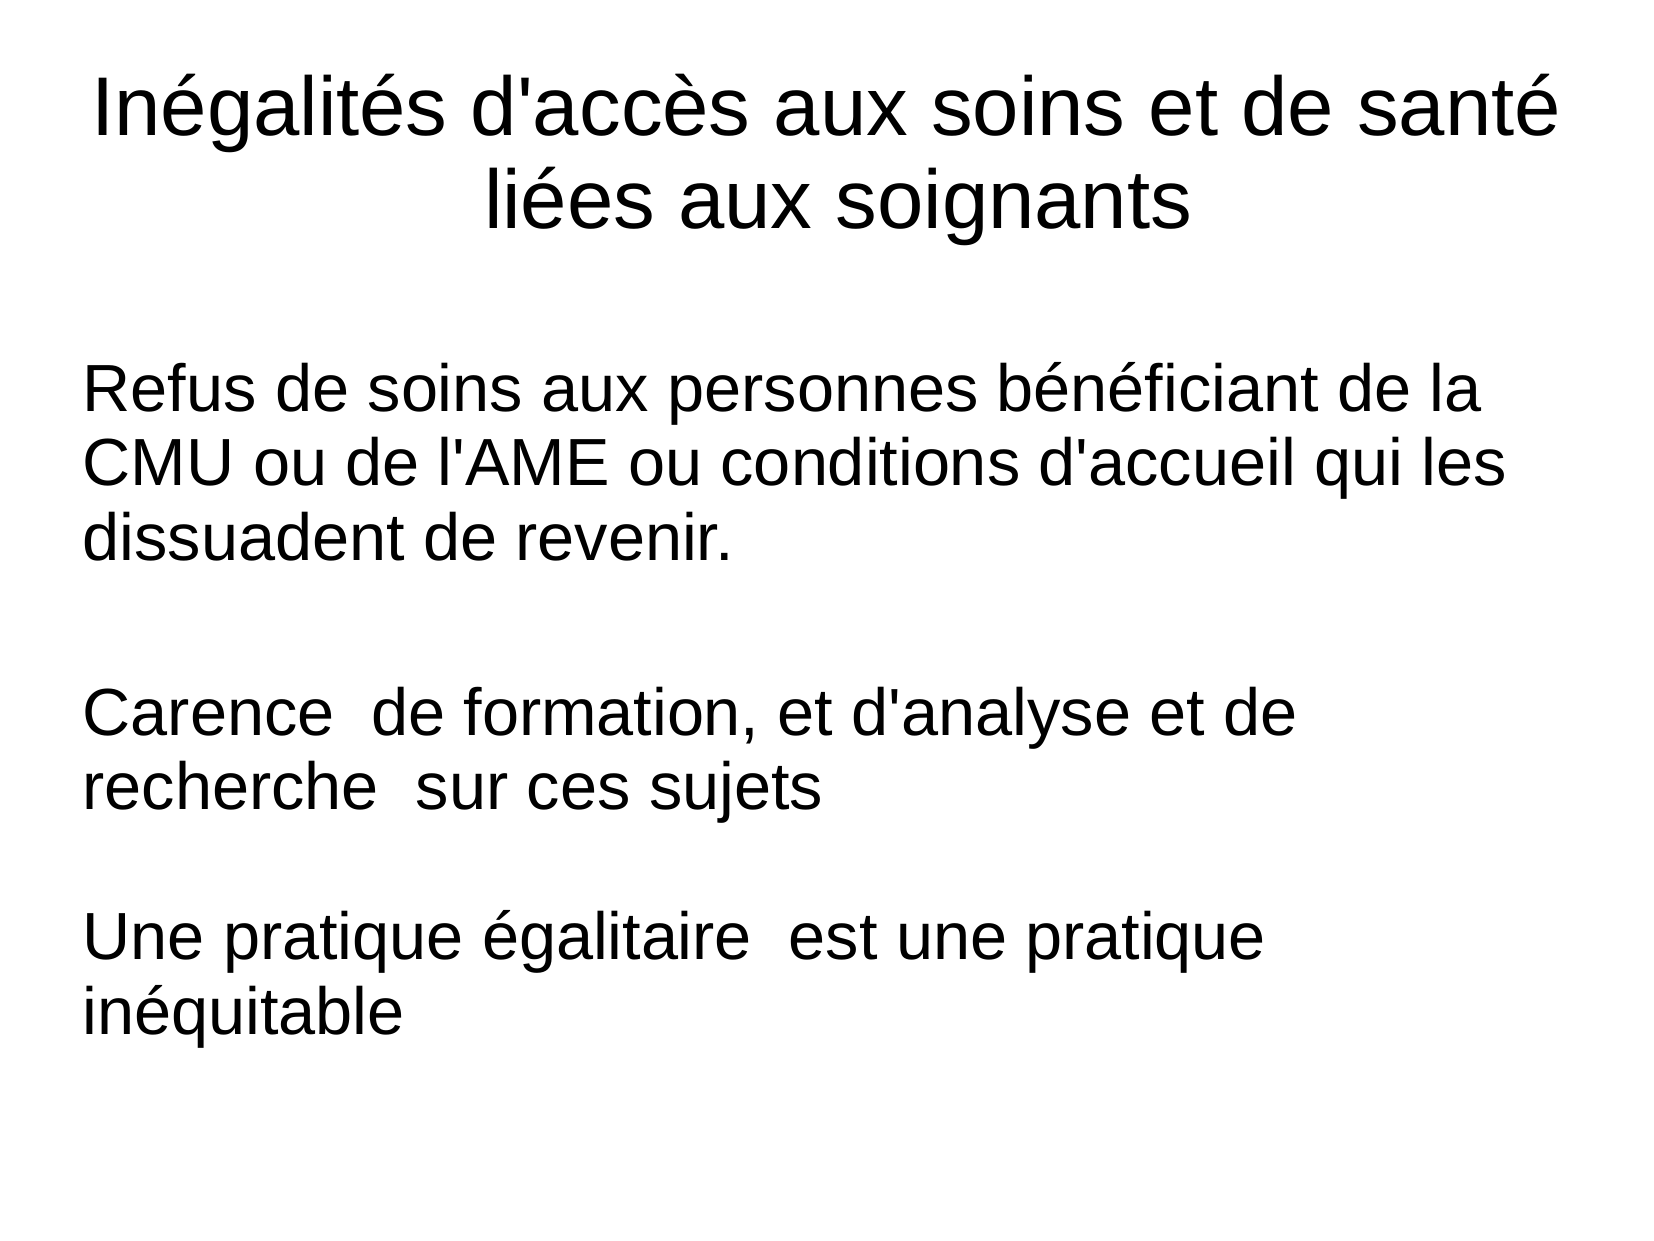

# Inégalités d'accès aux soins et de santé liées aux soignants
Refus de soins aux personnes bénéficiant de la CMU ou de l'AME ou conditions d'accueil qui les dissuadent de revenir.
Carence de formation, et d'analyse et de recherche sur ces sujets
Une pratique égalitaire est une pratique inéquitable